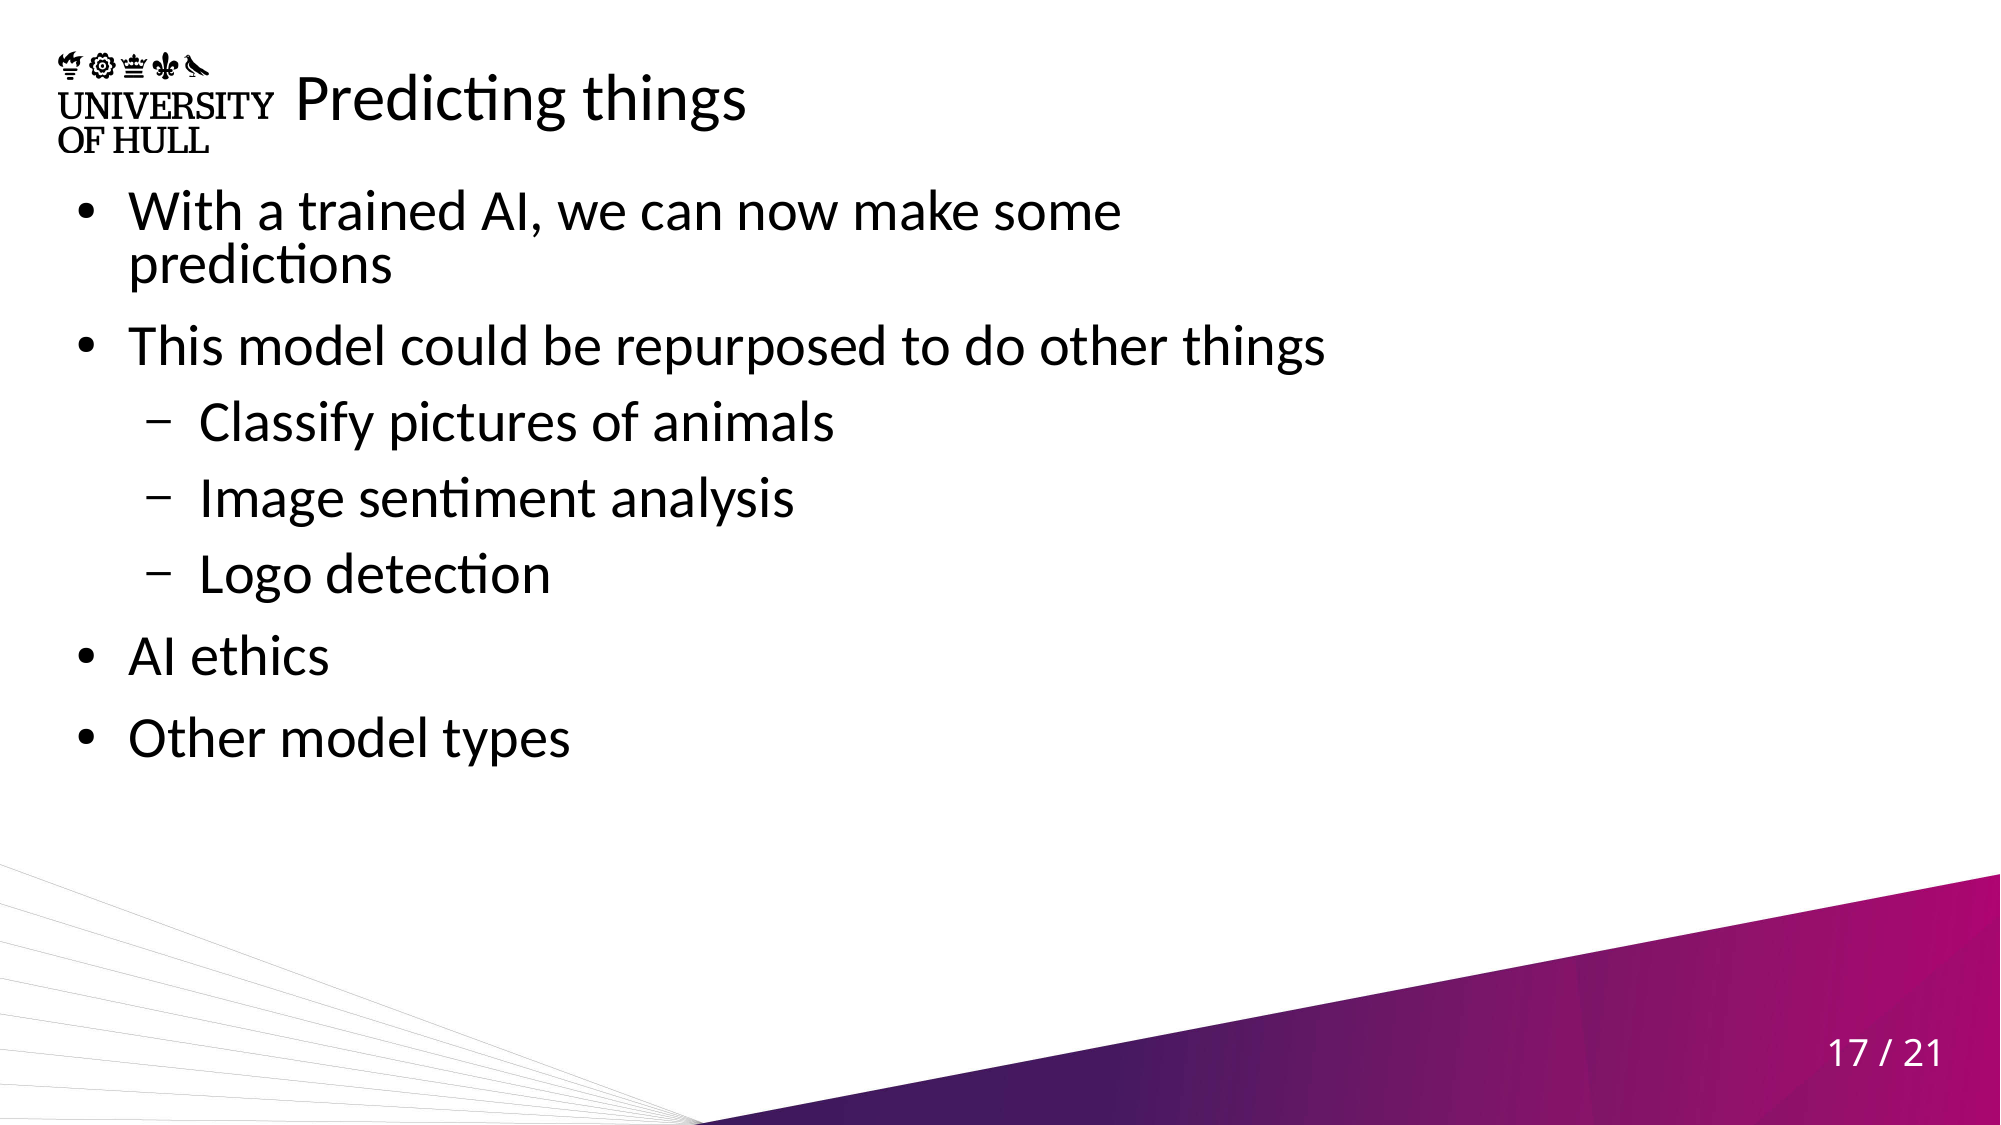

# Predicting things
With a trained AI, we can now make some
predictions
This model could be repurposed to do other things
Classify pictures of animals
Image sentiment analysis
Logo detection
AI ethics
Other model types